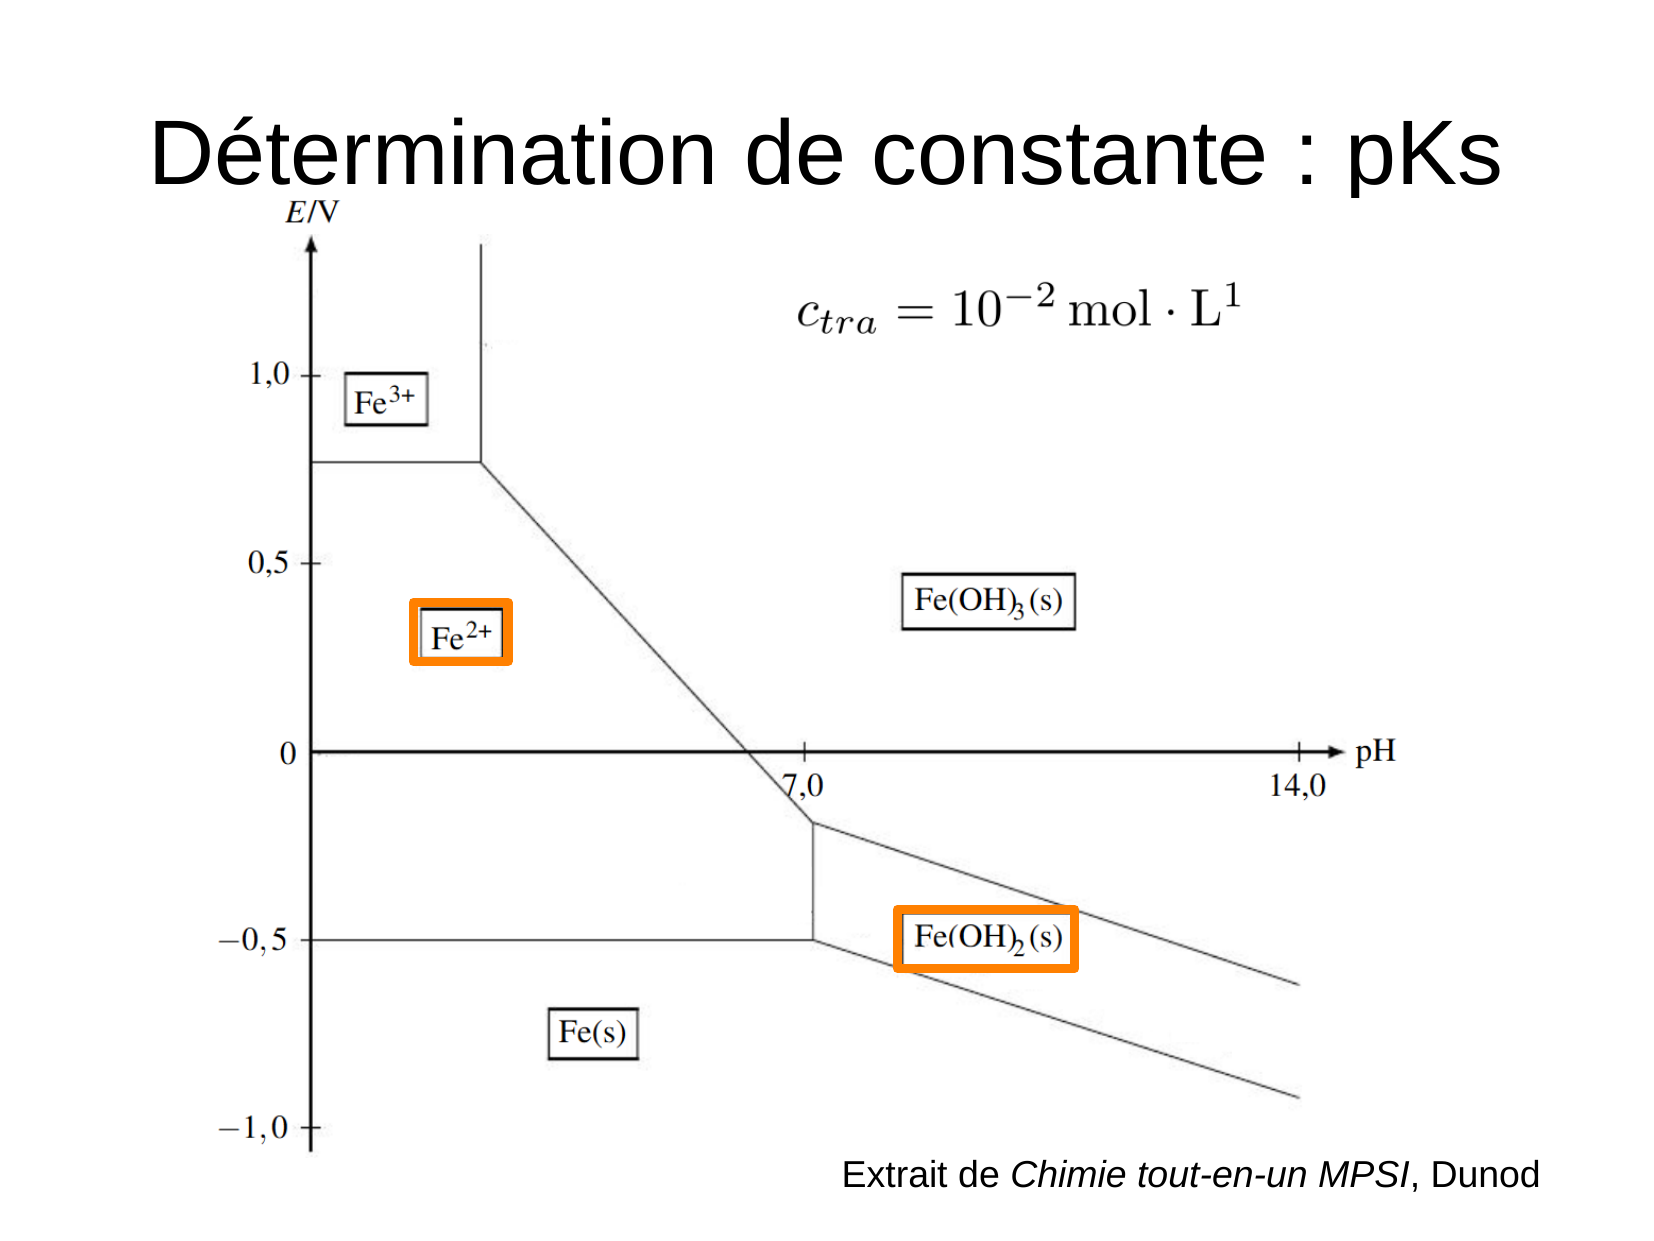

# Détermination de constante : pKs
Extrait de Chimie tout-en-un MPSI, Dunod